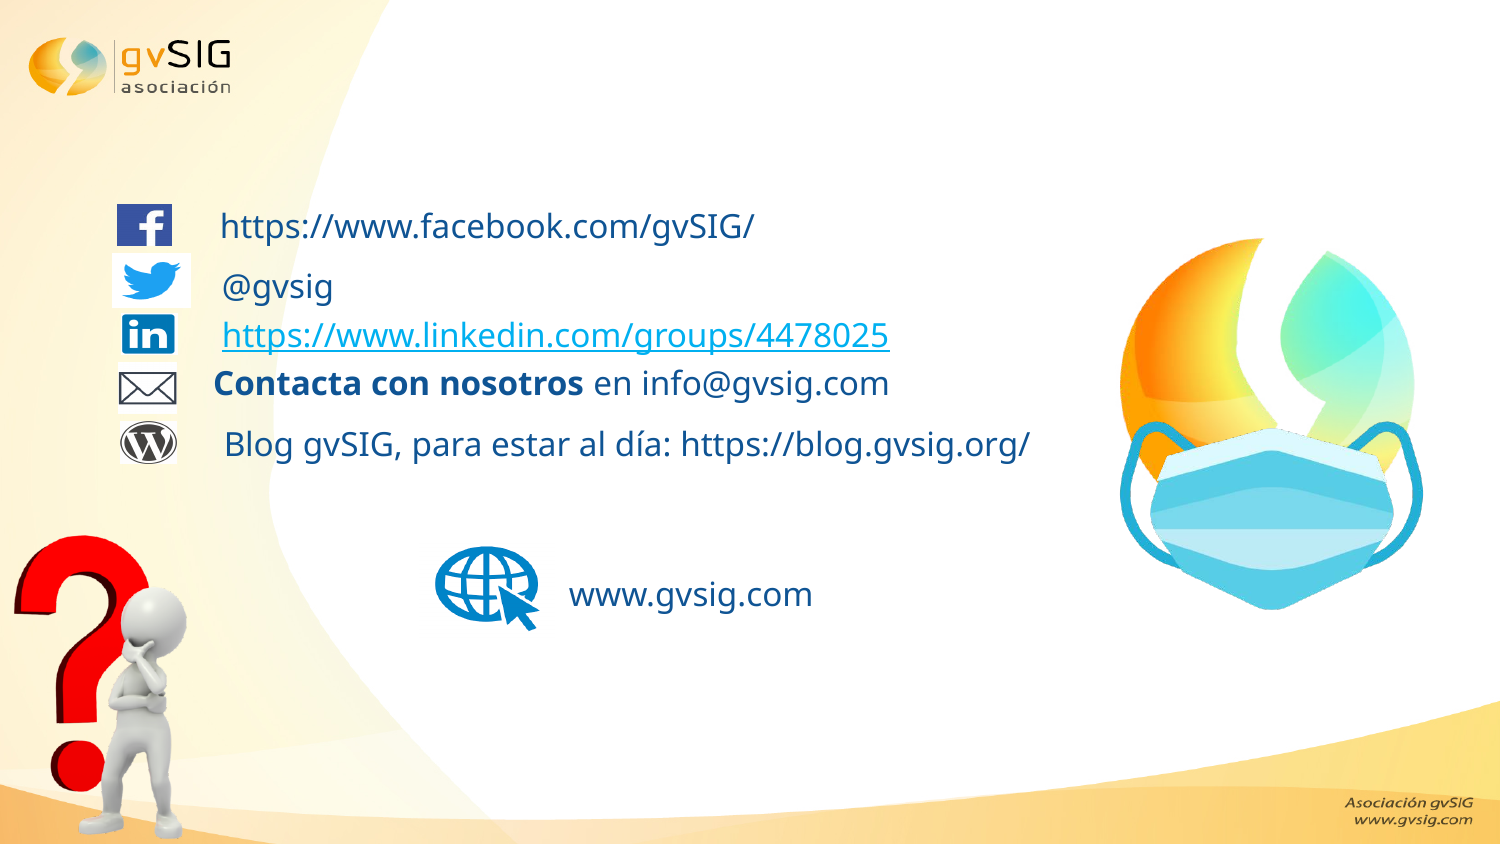

https://www.facebook.com/gvSIG/
 @gvsig
 https://www.linkedin.com/groups/4478025
Contacta con nosotros en info@gvsig.com
Blog gvSIG, para estar al día: https://blog.gvsig.org/
www.gvsig.com